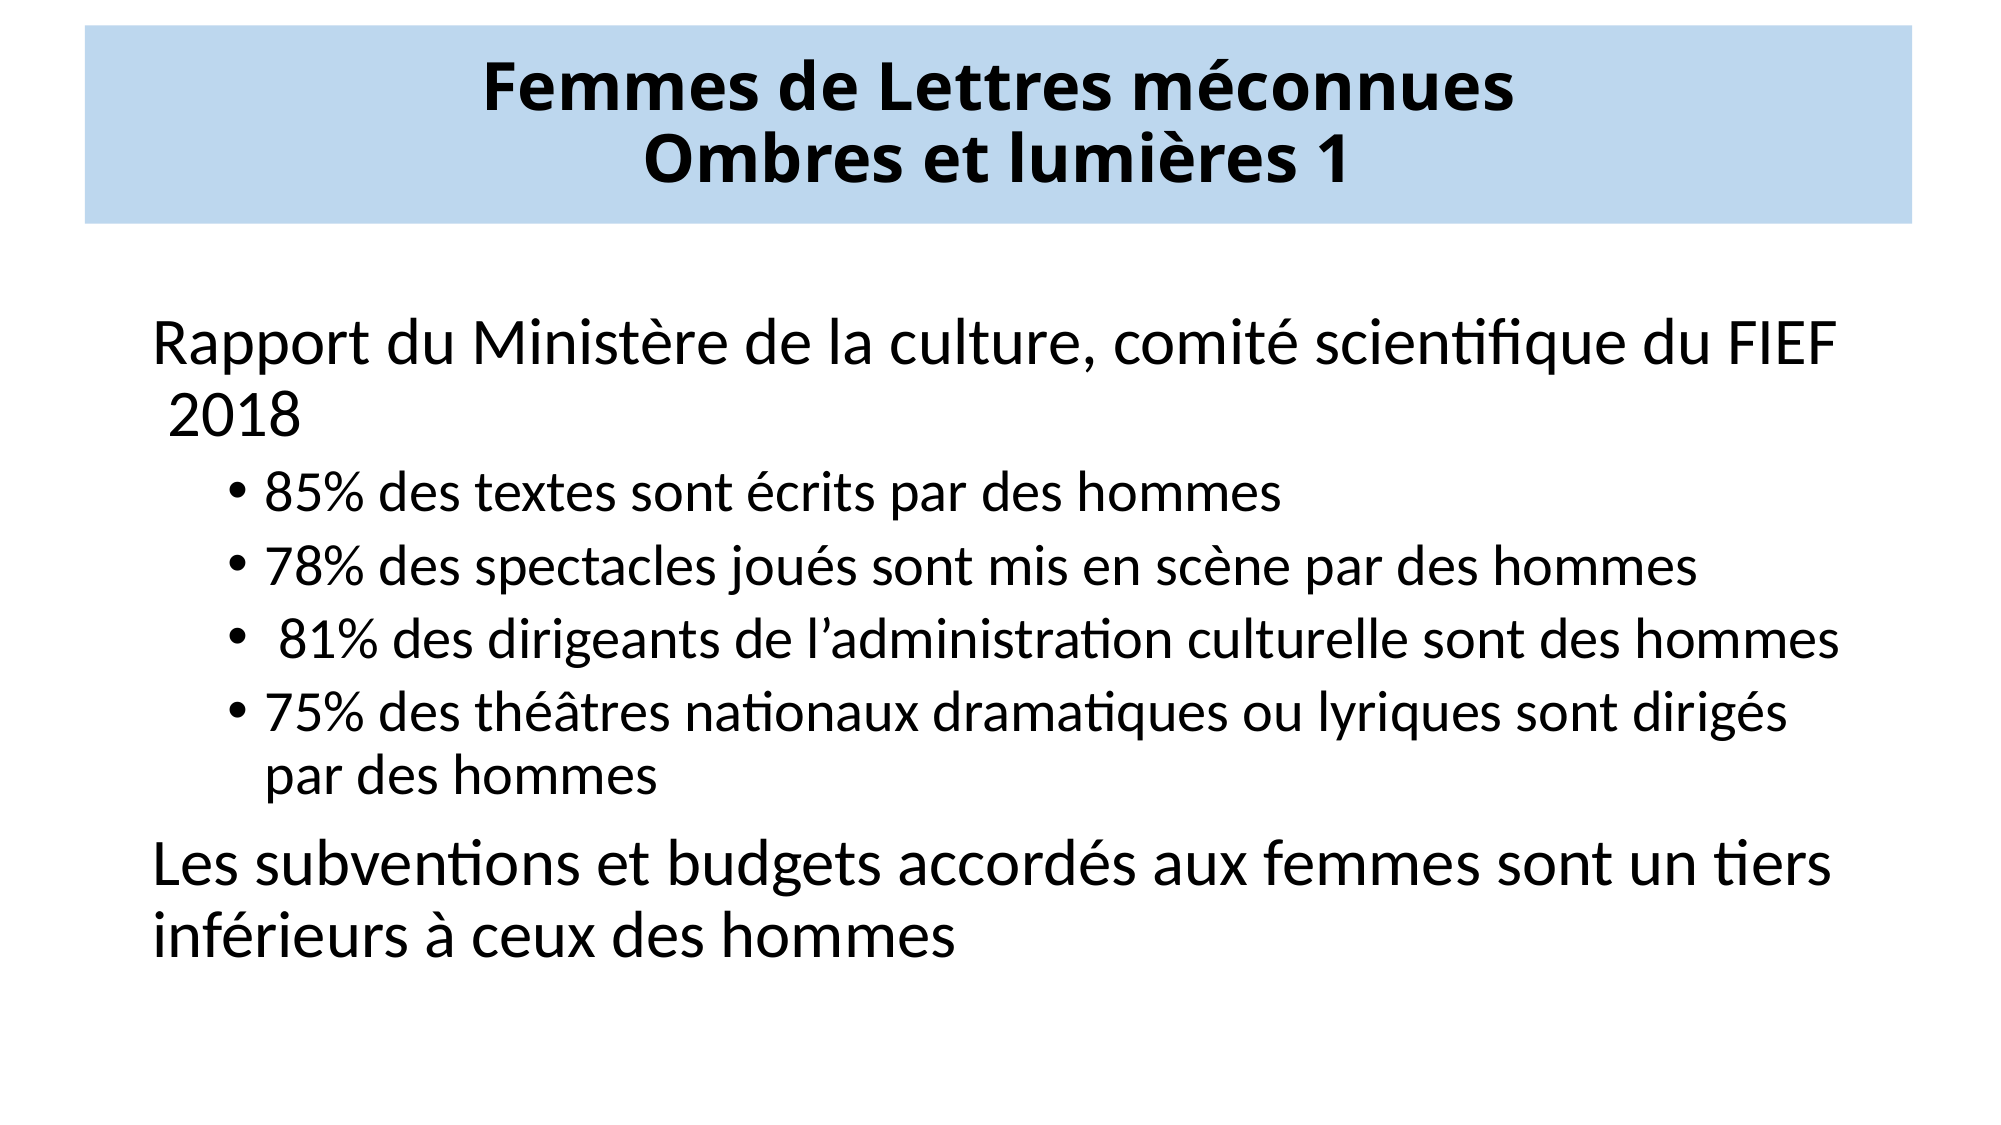

# Femmes de Lettres méconnues Ombres et lumières 1
Rapport du Ministère de la culture, comité scientifique du FIEF 2018
85% des textes sont écrits par des hommes
78% des spectacles joués sont mis en scène par des hommes
 81% des dirigeants de l’administration culturelle sont des hommes
75% des théâtres nationaux dramatiques ou lyriques sont dirigés par des hommes
Les subventions et budgets accordés aux femmes sont un tiers inférieurs à ceux des hommes